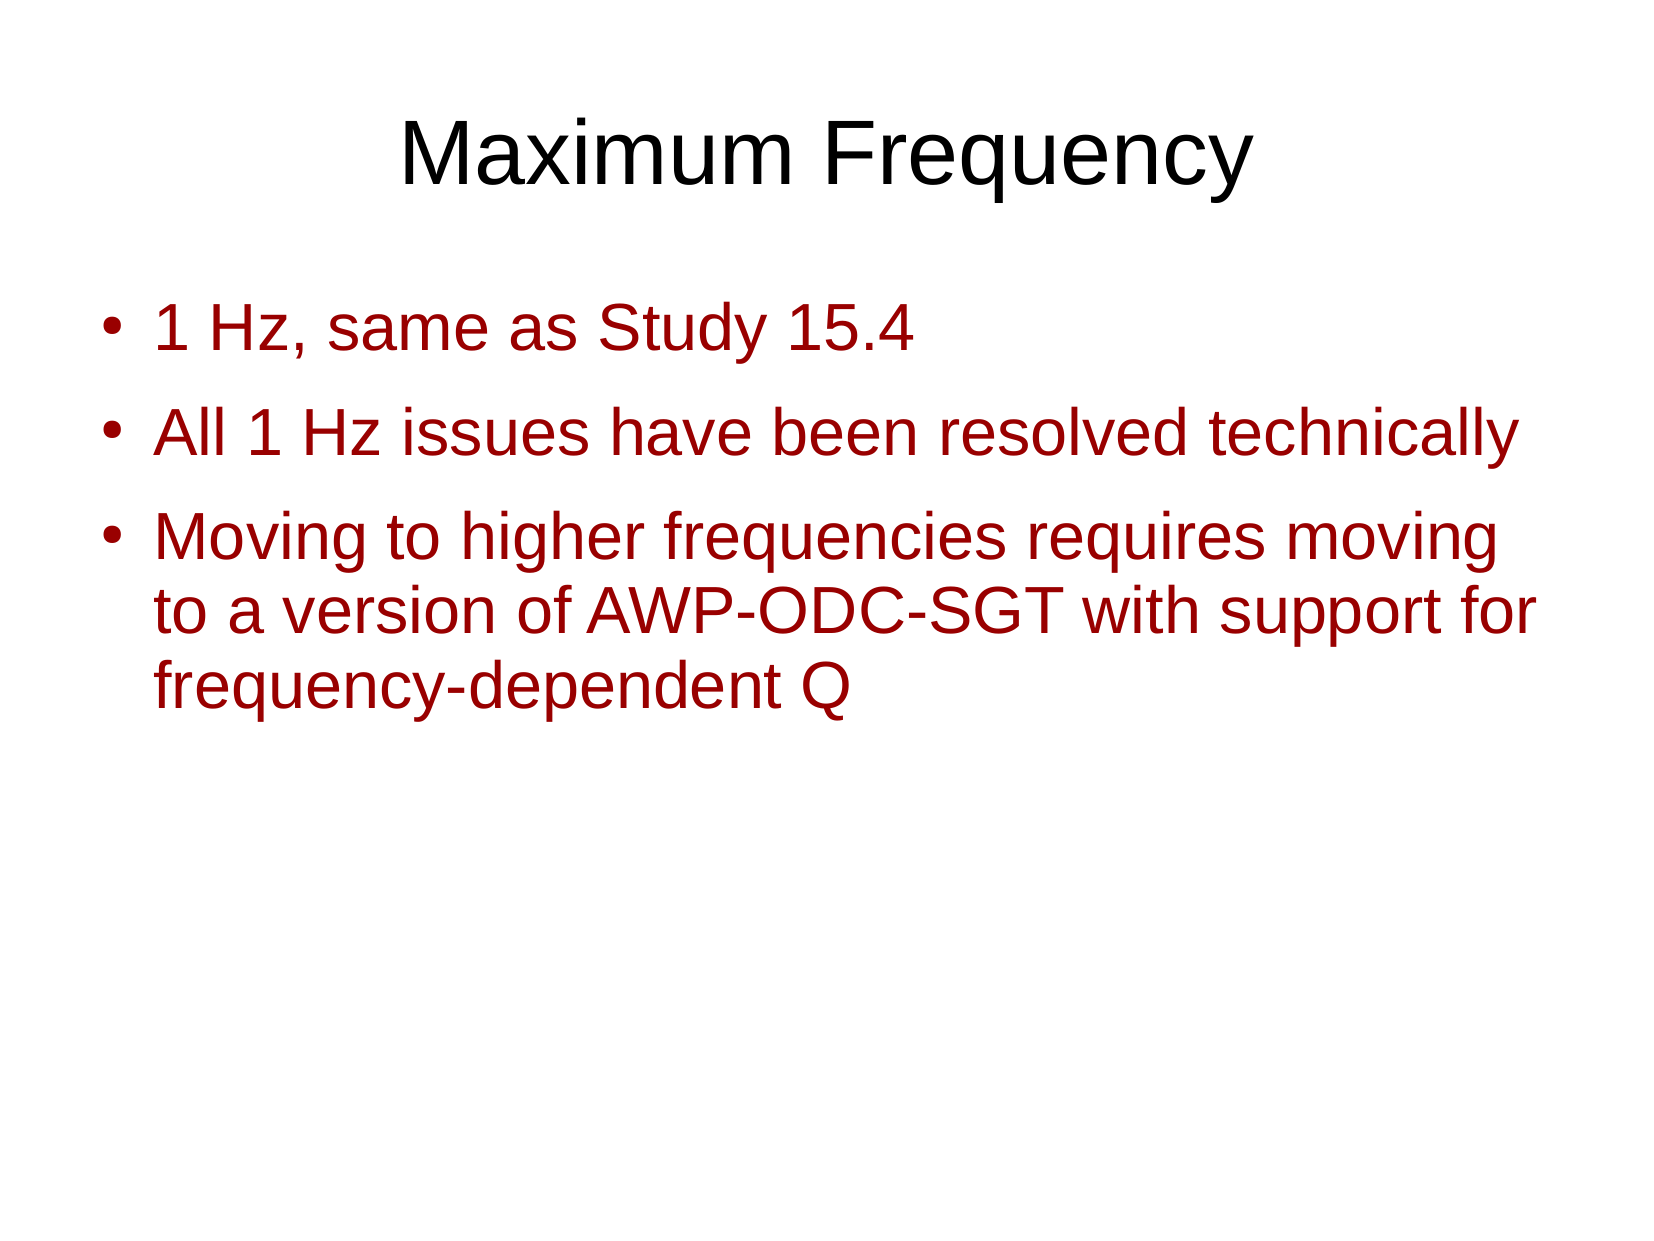

# Maximum Frequency
1 Hz, same as Study 15.4
All 1 Hz issues have been resolved technically
Moving to higher frequencies requires moving to a version of AWP-ODC-SGT with support for frequency-dependent Q